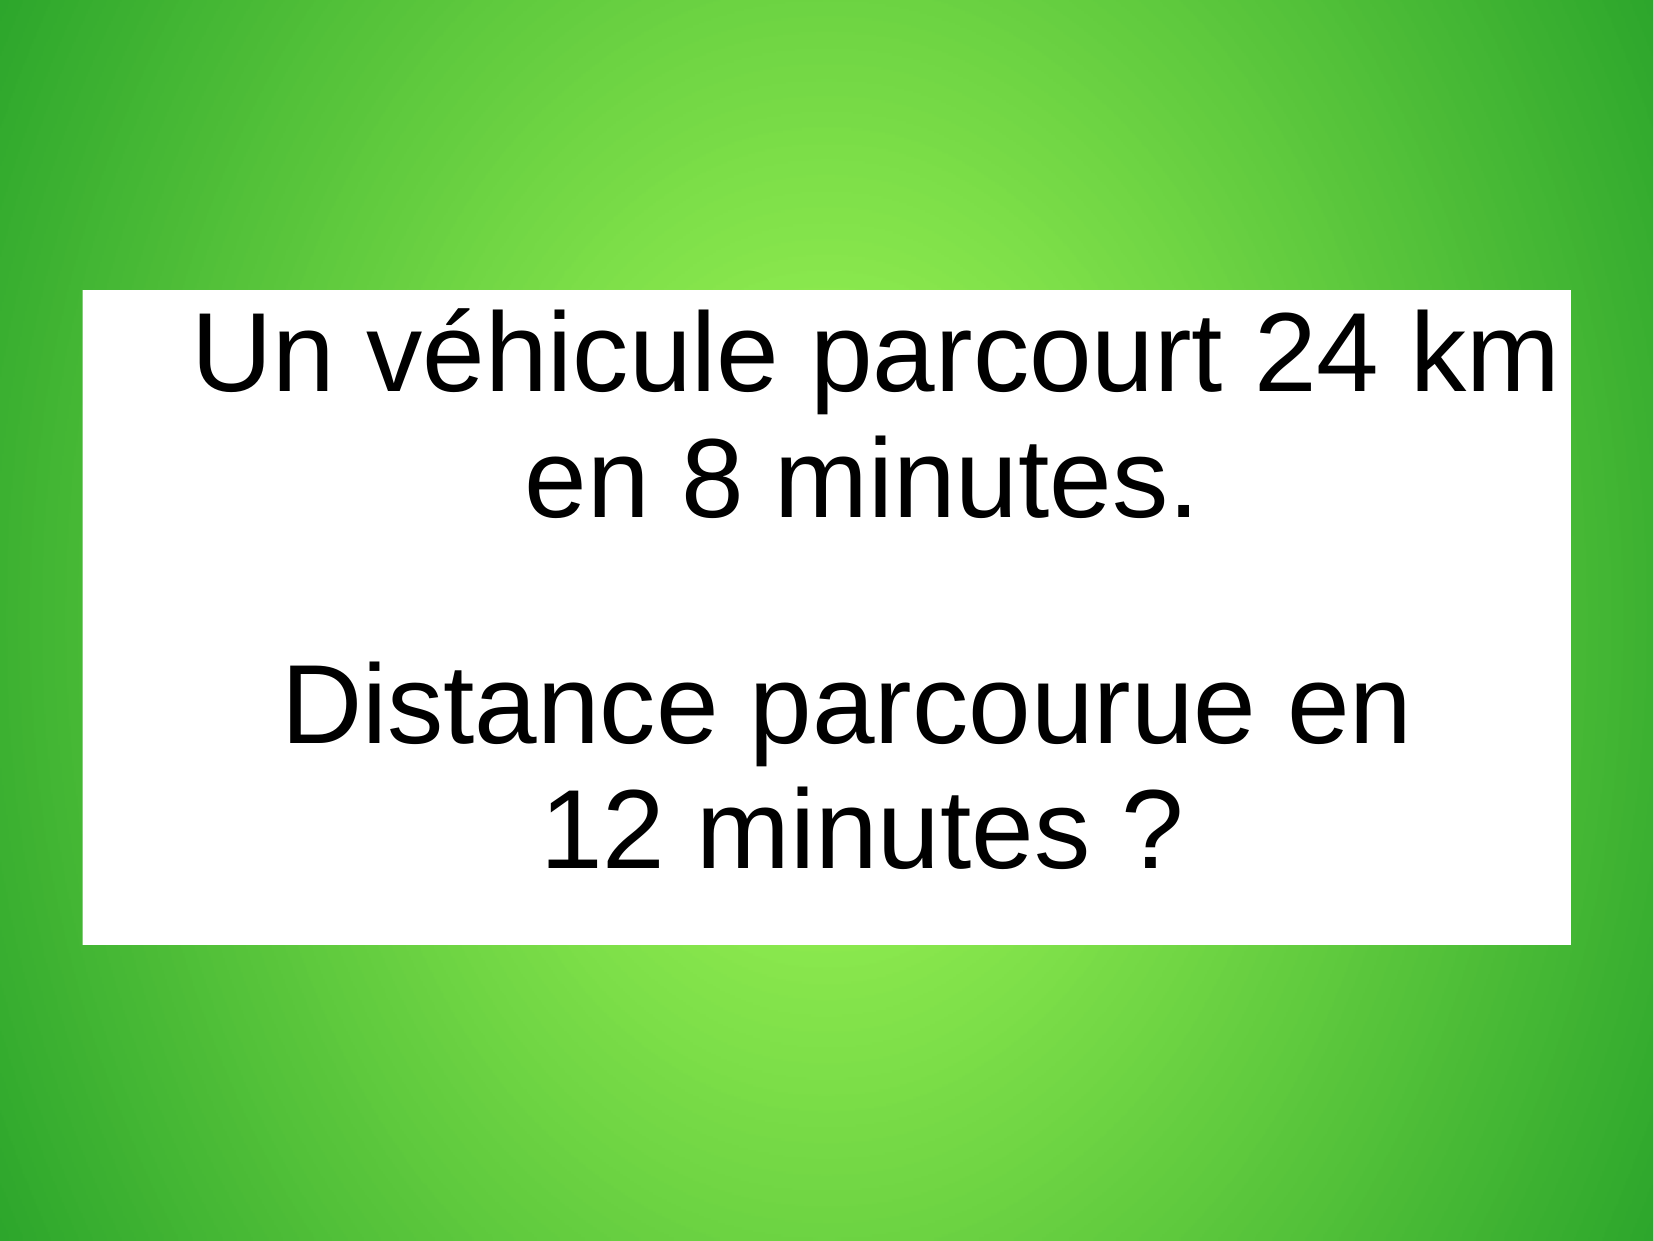

# Un véhicule parcourt 24 km en 8 minutes.
Distance parcourue en
12 minutes ?